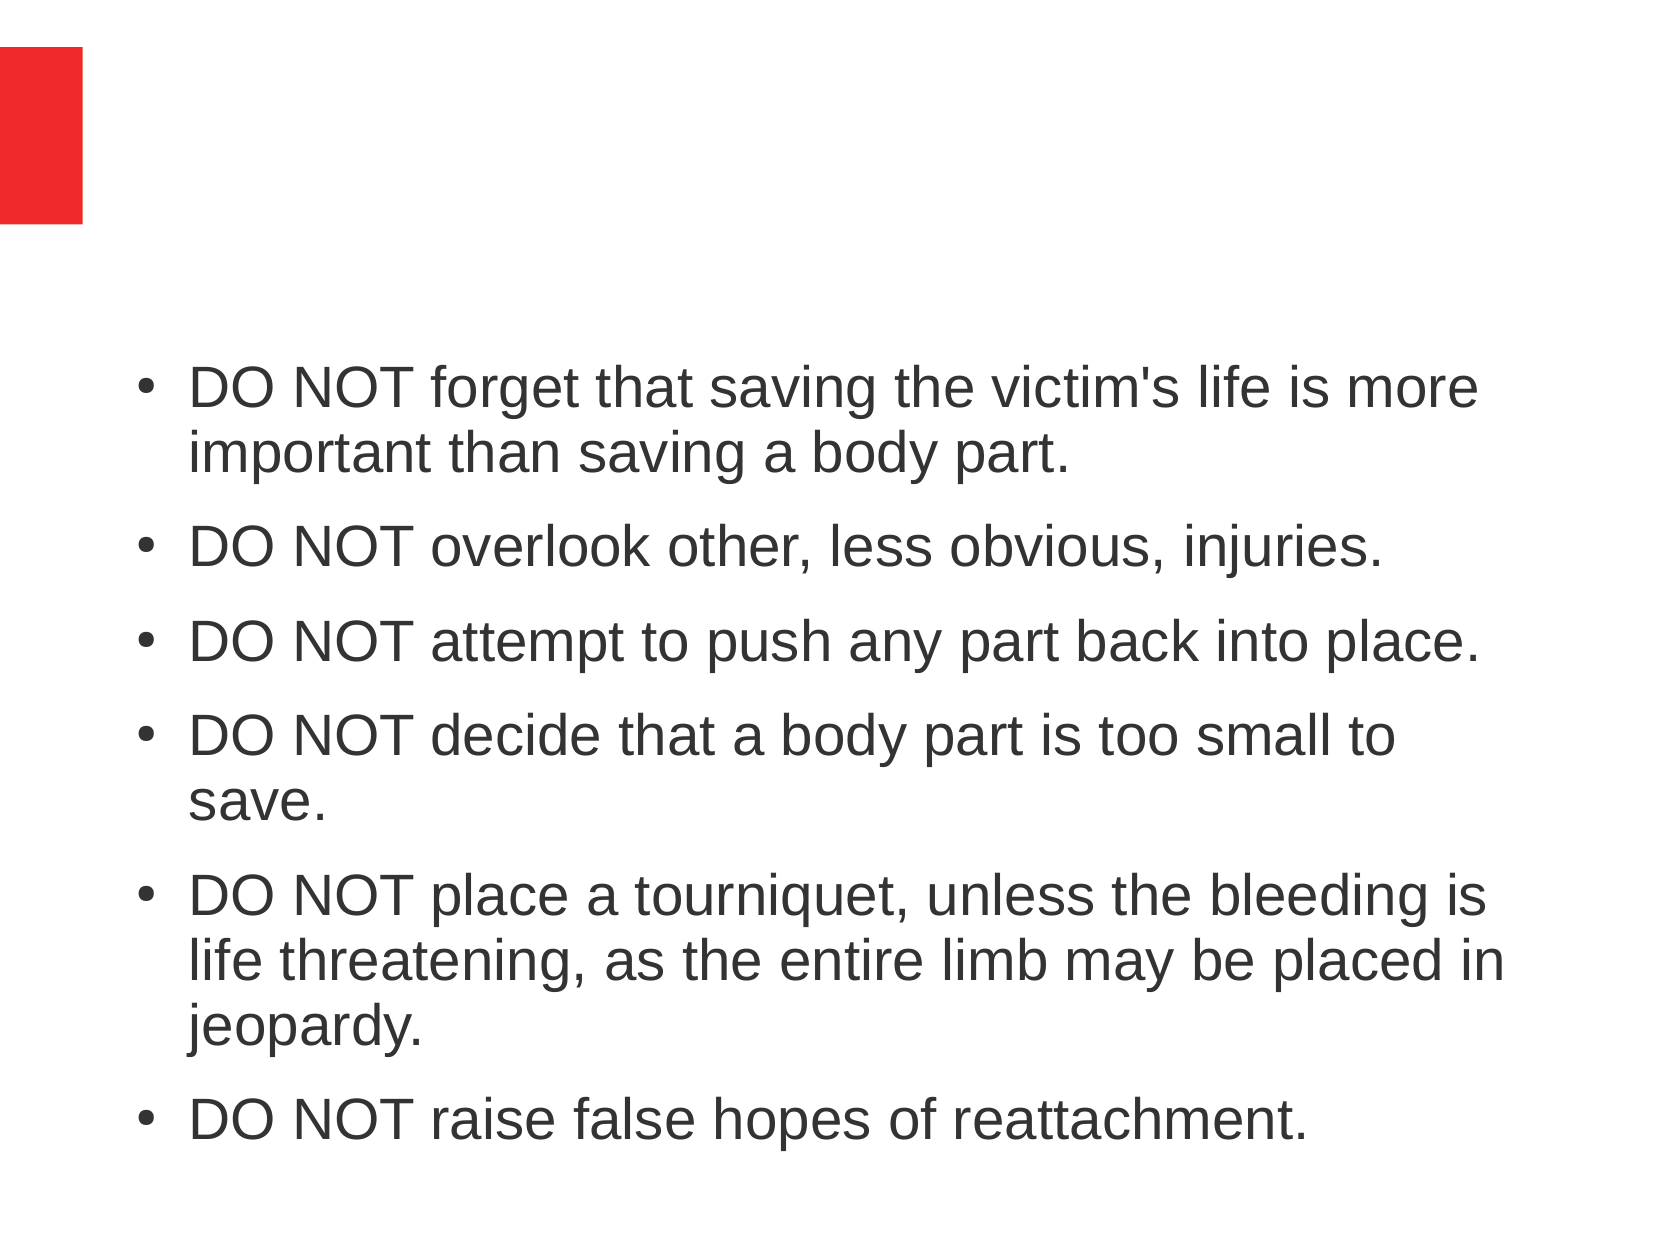

#
DO NOT forget that saving the victim's life is more important than saving a body part.
DO NOT overlook other, less obvious, injuries.
DO NOT attempt to push any part back into place.
DO NOT decide that a body part is too small to save.
DO NOT place a tourniquet, unless the bleeding is life threatening, as the entire limb may be placed in jeopardy.
DO NOT raise false hopes of reattachment.